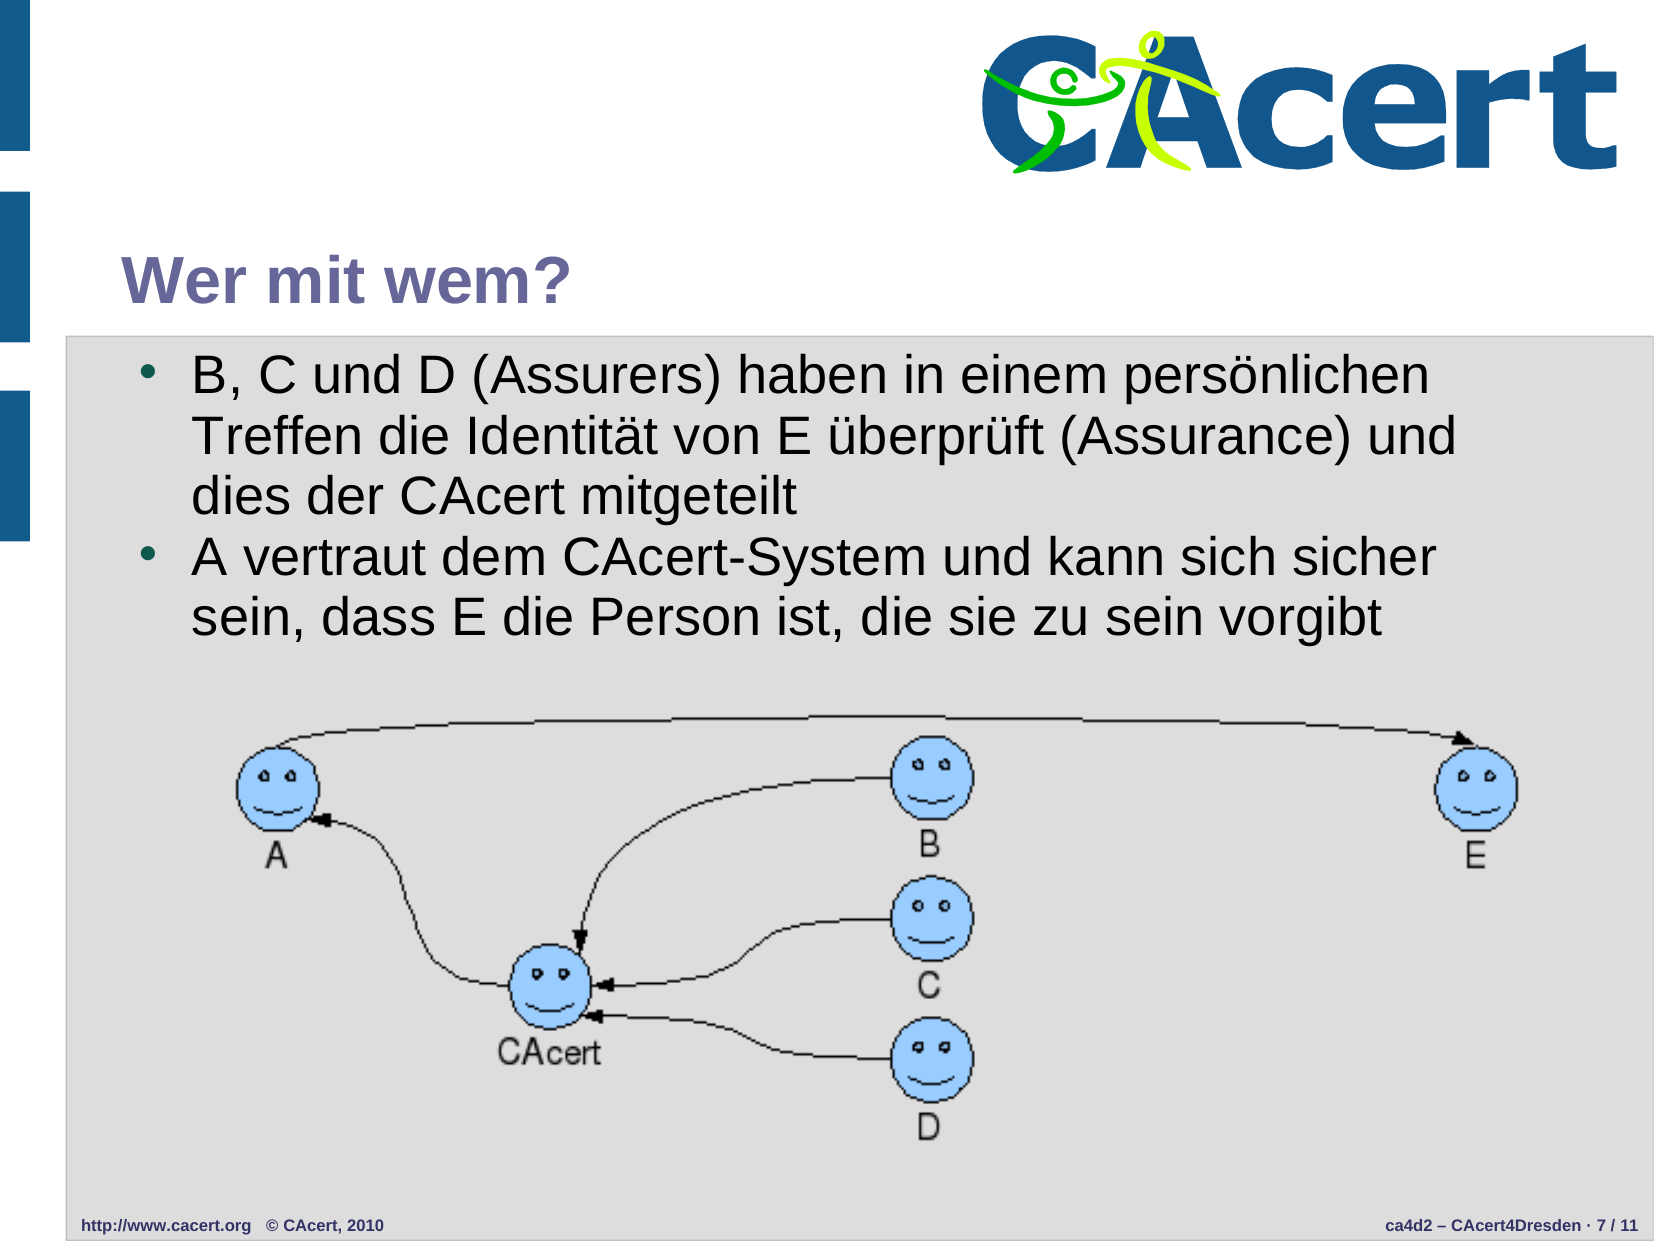

# Wer mit wem?
B, C und D (Assurers) haben in einem persönlichen Treffen die Identität von E überprüft (Assurance) und dies der CAcert mitgeteilt
A vertraut dem CAcert-System und kann sich sicher sein, dass E die Person ist, die sie zu sein vorgibt